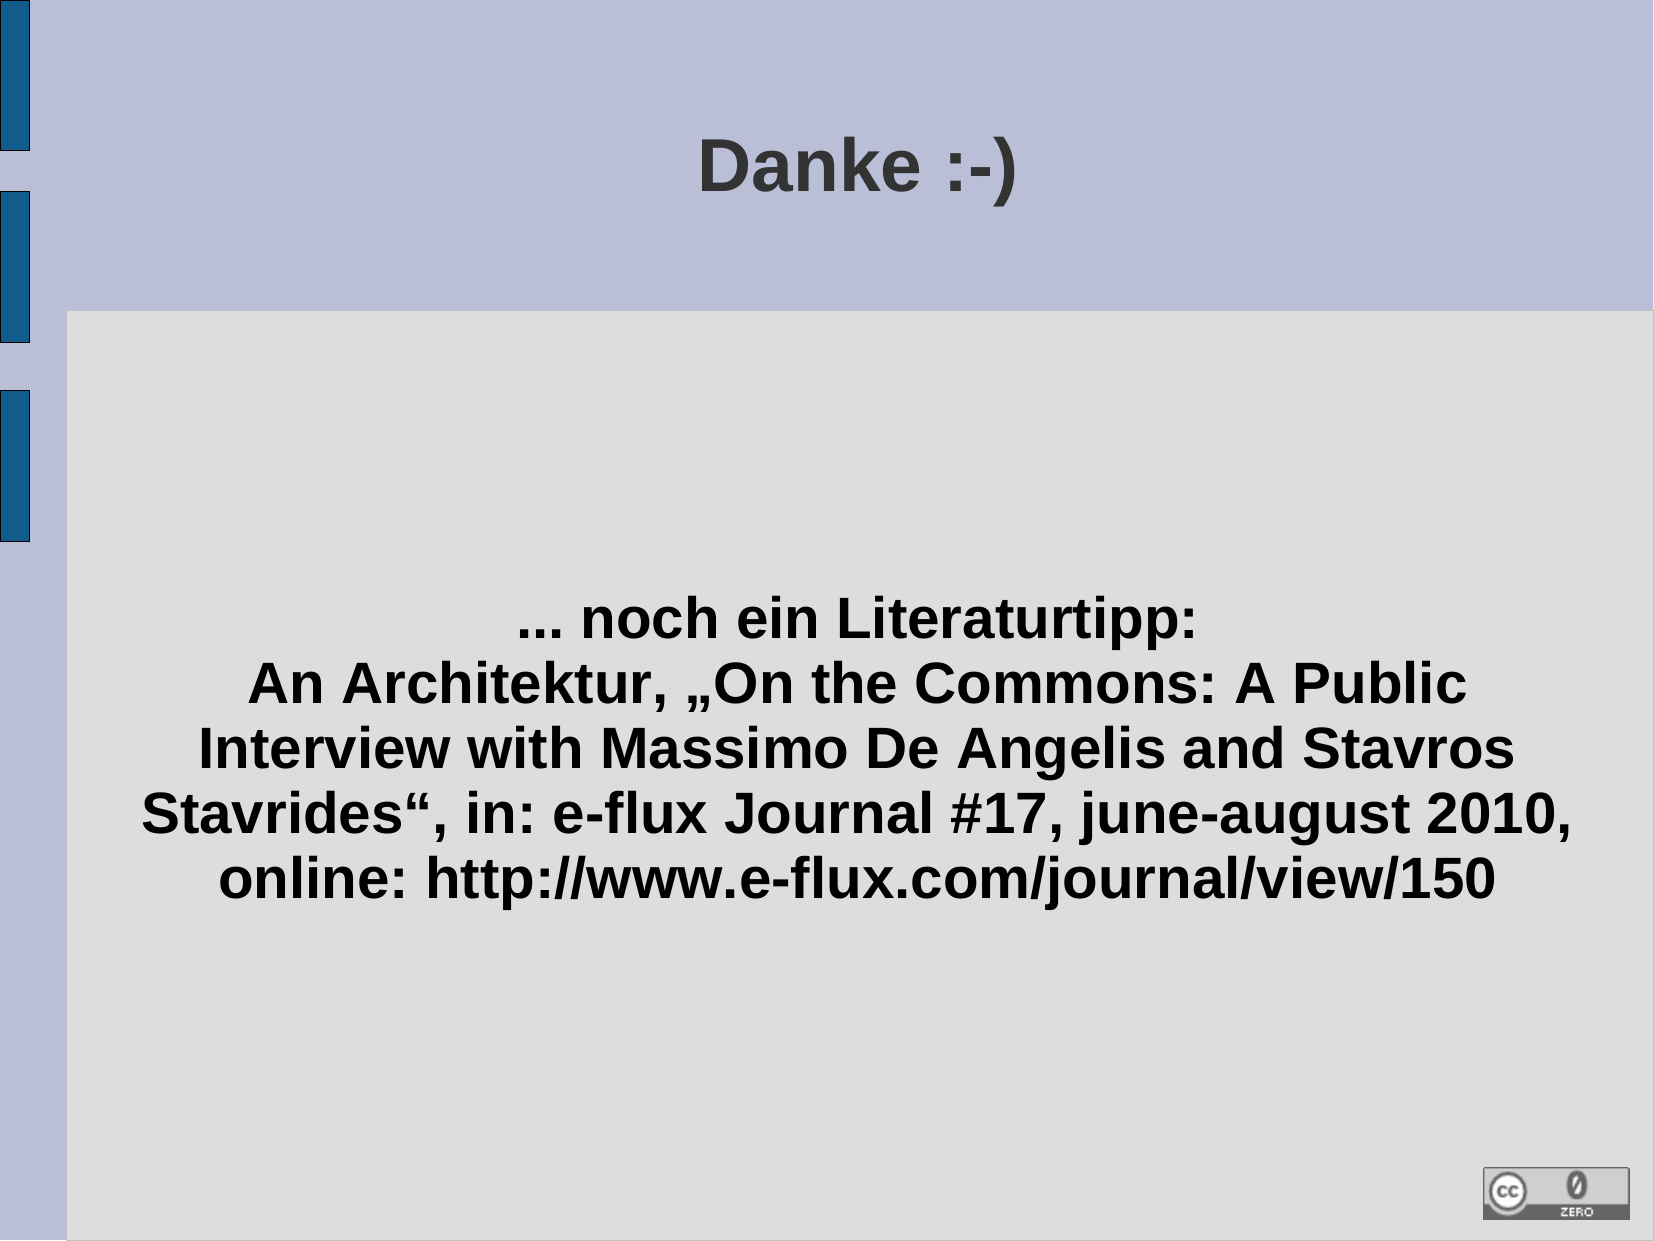

Danke :-)
# ... noch ein Literaturtipp:
An Architektur, „On the Commons: A Public Interview with Massimo De Angelis and Stavros Stavrides“, in: e-flux Journal #17, june-august 2010, online: http://www.e-flux.com/journal/view/150